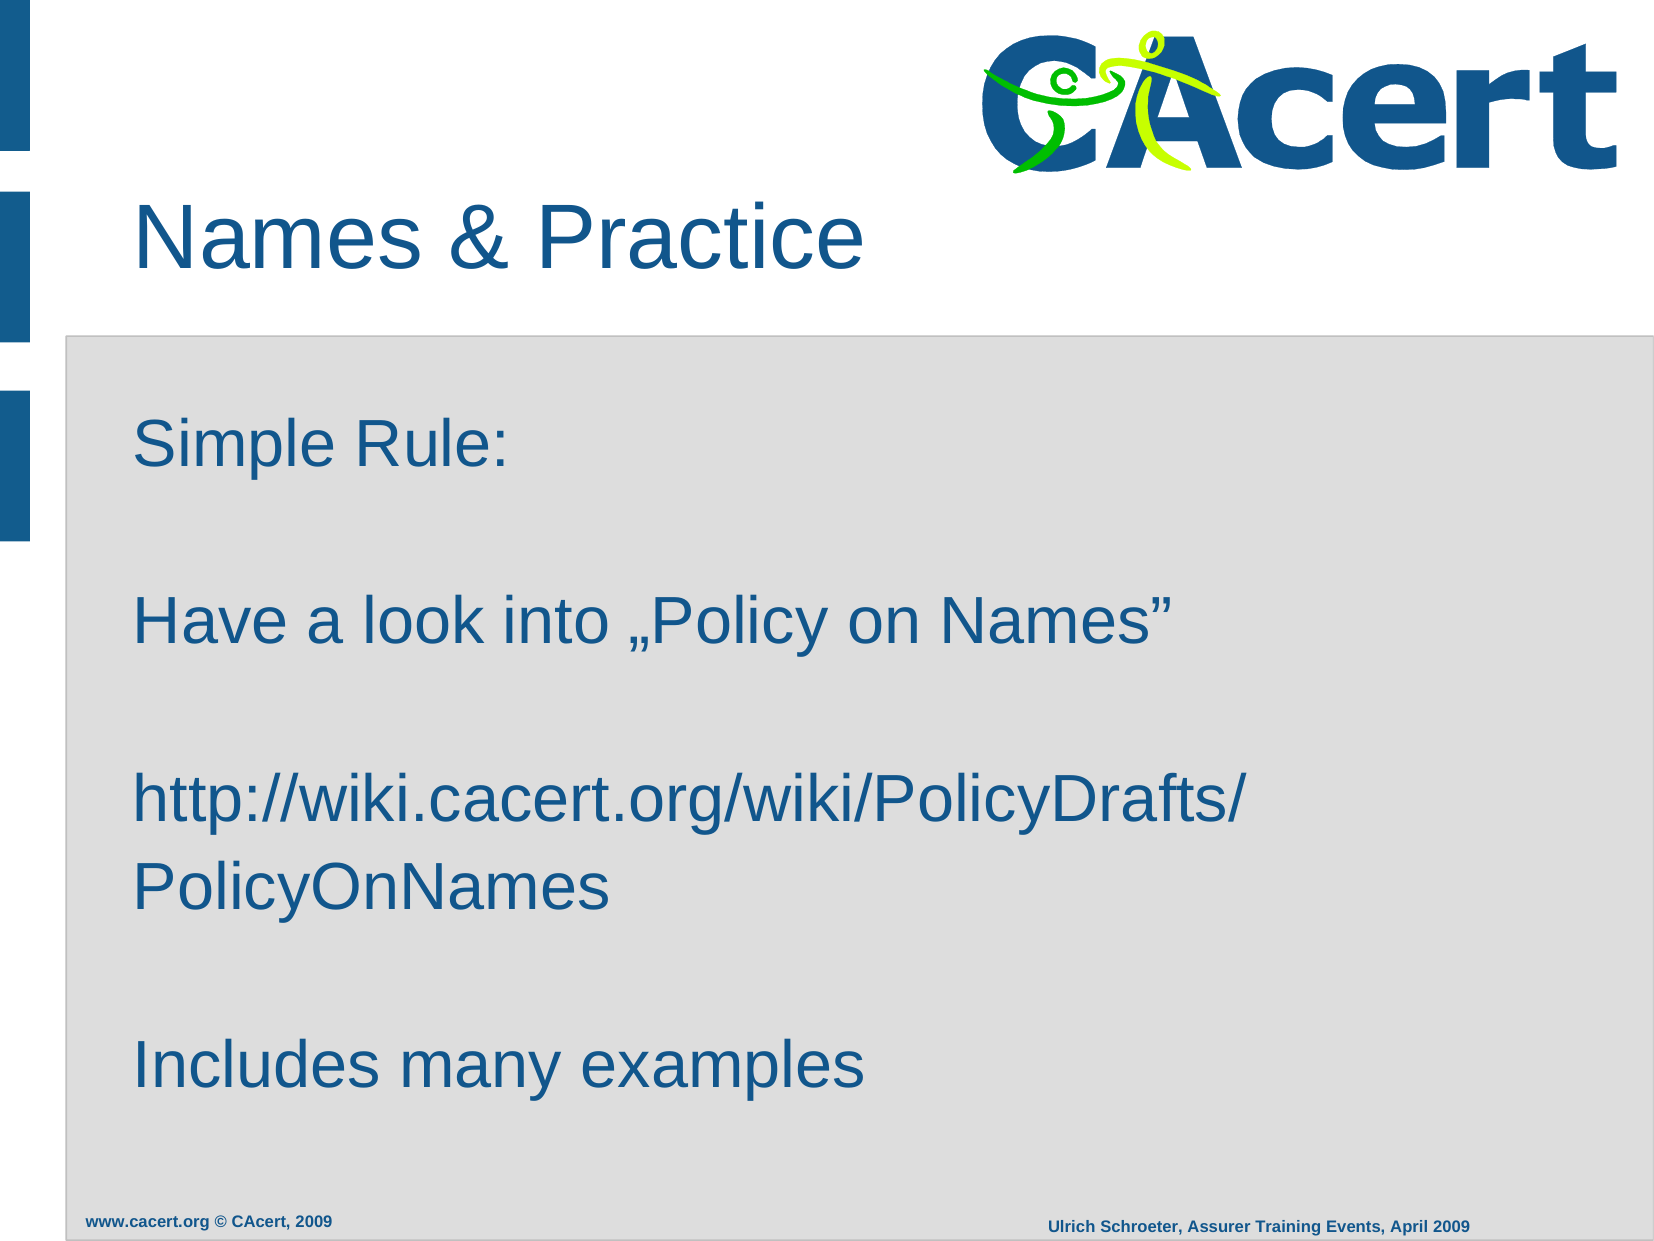

Names & Practice
Simple Rule:
Have a look into „Policy on Names”
http://wiki.cacert.org/wiki/PolicyDrafts/
PolicyOnNames
Includes many examples